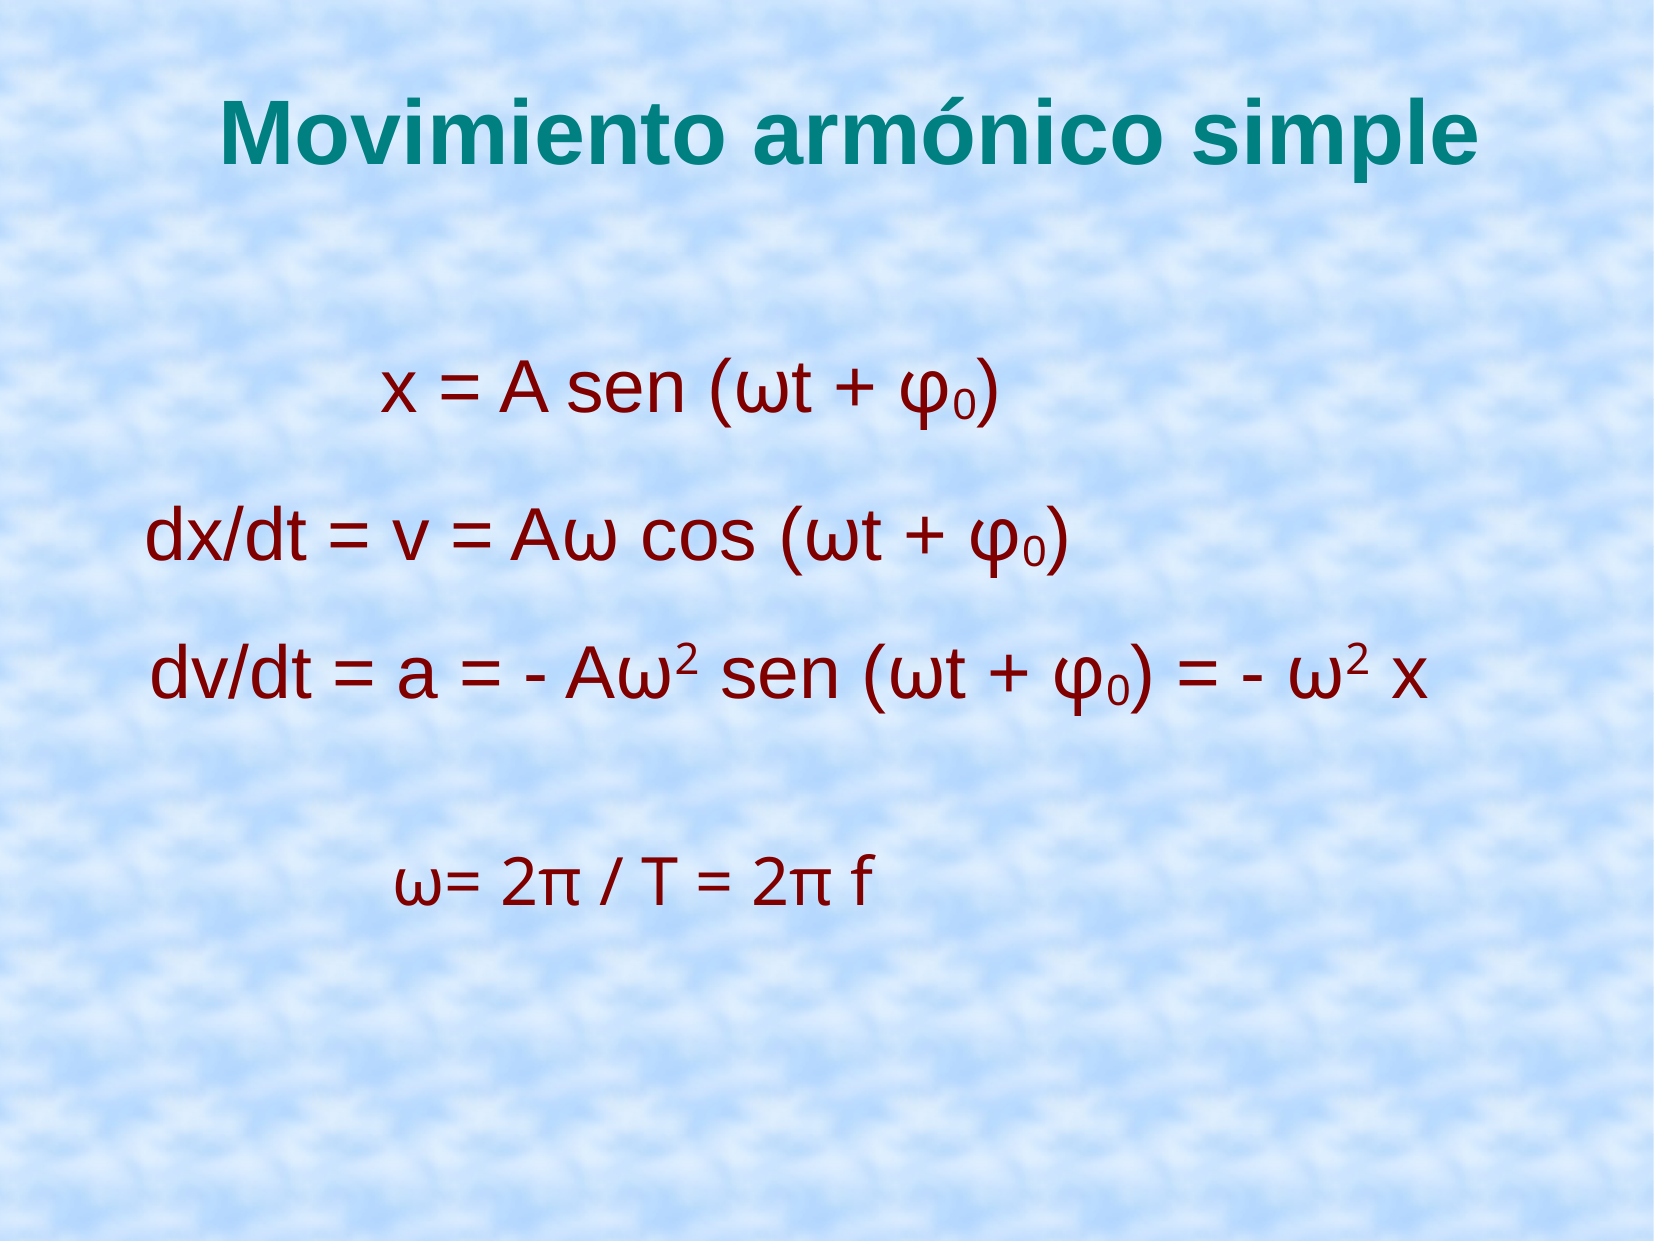

# Movimiento armónico simple
x = A sen (ωt + φ0)
dx/dt = v = Aω cos (ωt + φ0)
dv/dt = a = - Aω2 sen (ωt + φ0) = - ω2 x
ω= 2π / T = 2π f